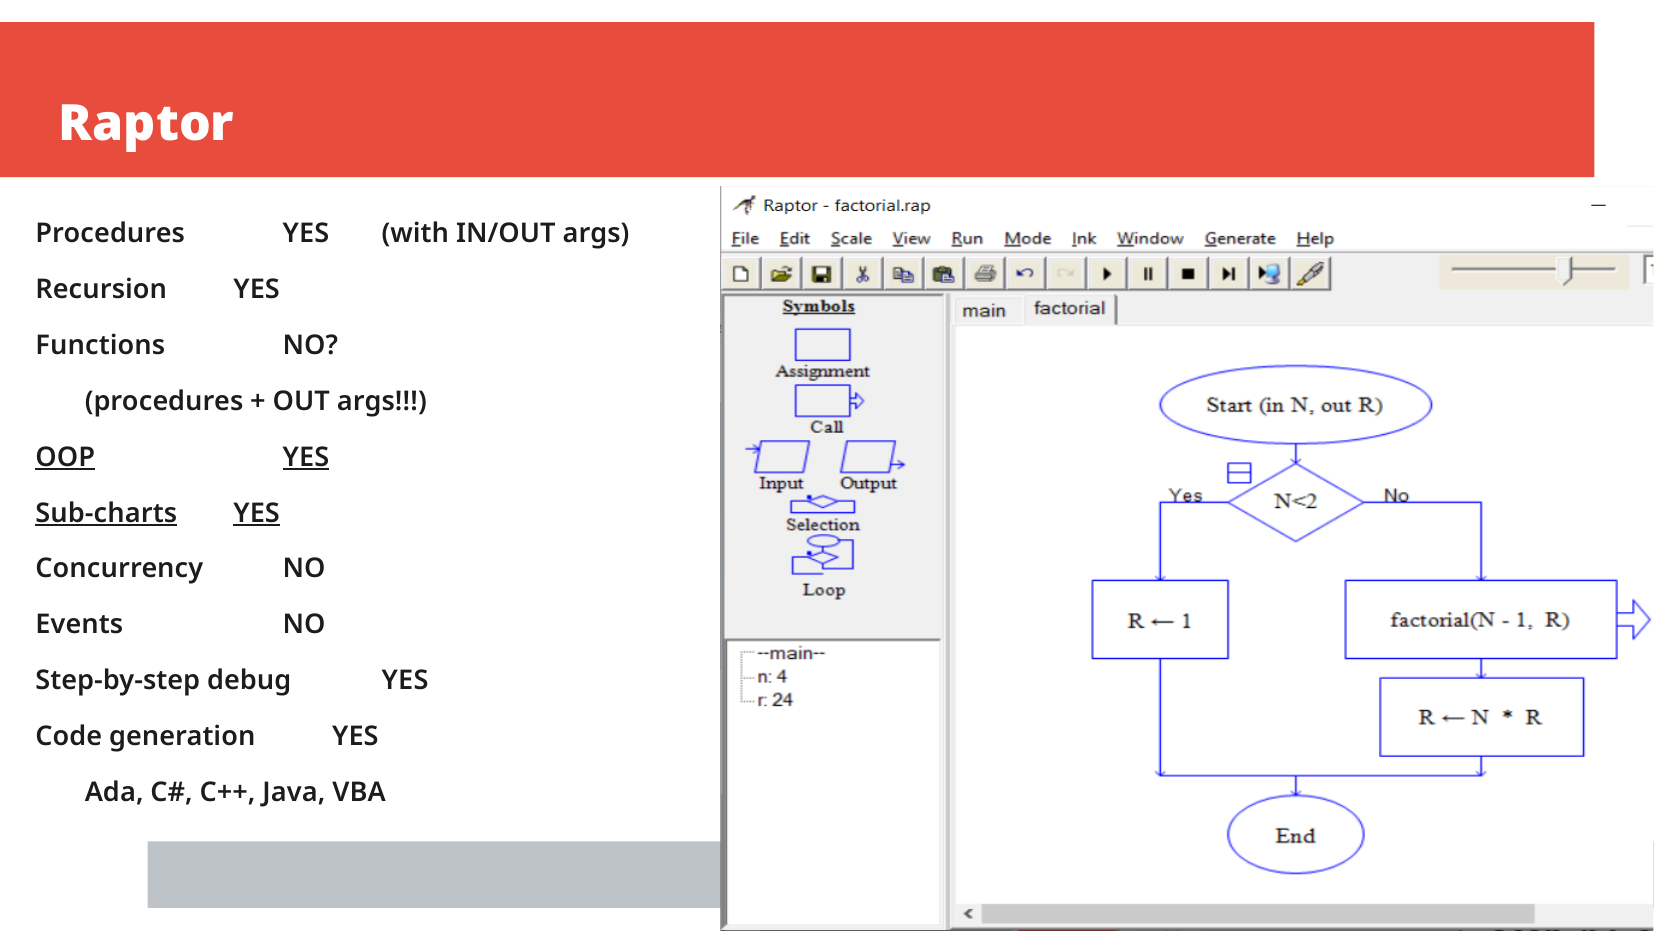

# Raptor
Procedures 				YES 	(with IN/OUT args)
Recursion				 	YES
Functions			 		NO?
	(procedures + OUT args!!!)
OOP		 	 					YES
Sub-charts				 	YES
Concurrency		NO
Events		 	 		NO
Step-by-step debug 	 	YES
Code generation		 	YES
	Ada, C#, C++, Java, VBA
2023-24 Flowcharts